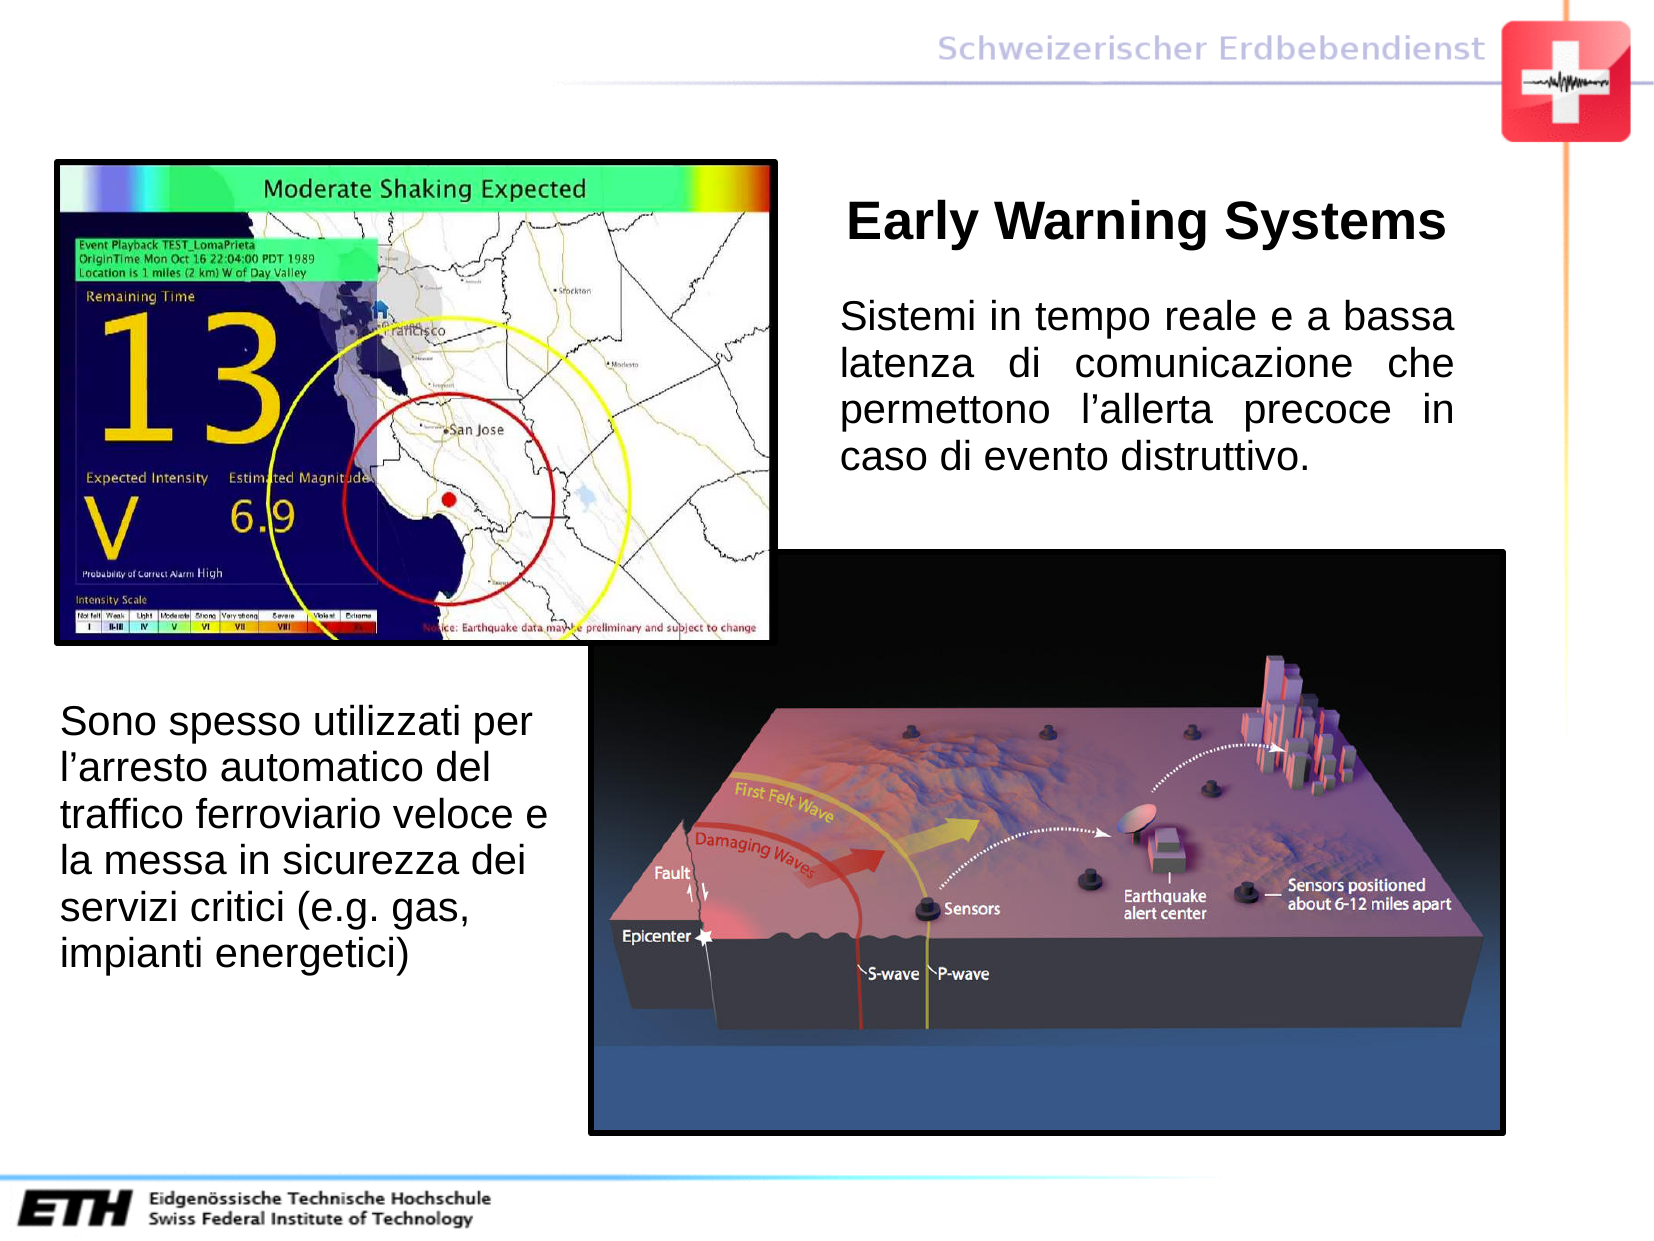

Early Warning Systems
Sistemi in tempo reale e a bassa latenza di comunicazione che permettono l’allerta precoce in caso di evento distruttivo.
Sono spesso utilizzati per l’arresto automatico del traffico ferroviario veloce e la messa in sicurezza dei servizi critici (e.g. gas, impianti energetici)